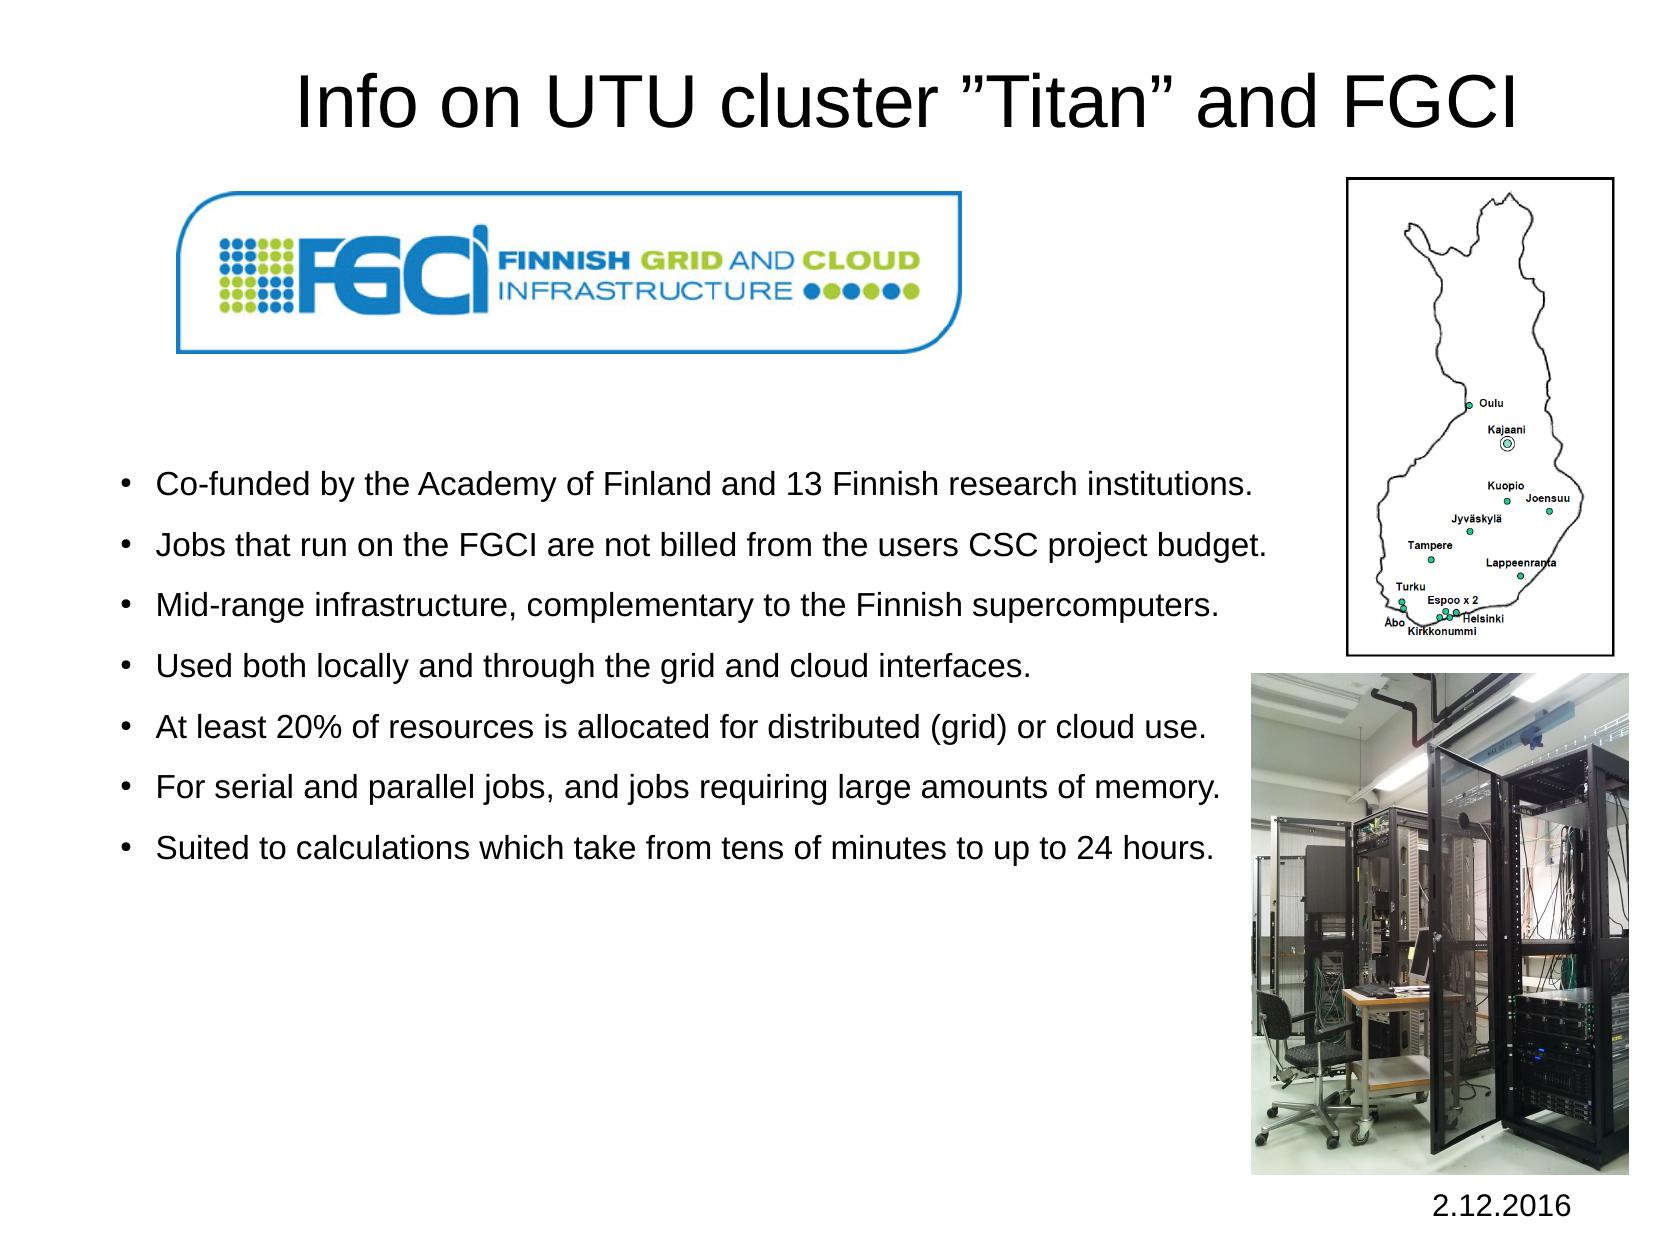

# Info on UTU cluster ”Titan” and FGCI
Co-funded by the Academy of Finland and 13 Finnish research institutions.
Jobs that run on the FGCI are not billed from the users CSC project budget.
Mid-range infrastructure, complementary to the Finnish supercomputers.
Used both locally and through the grid and cloud interfaces.
At least 20% of resources is allocated for distributed (grid) or cloud use.
For serial and parallel jobs, and jobs requiring large amounts of memory.
Suited to calculations which take from tens of minutes to up to 24 hours.
2.12.2016